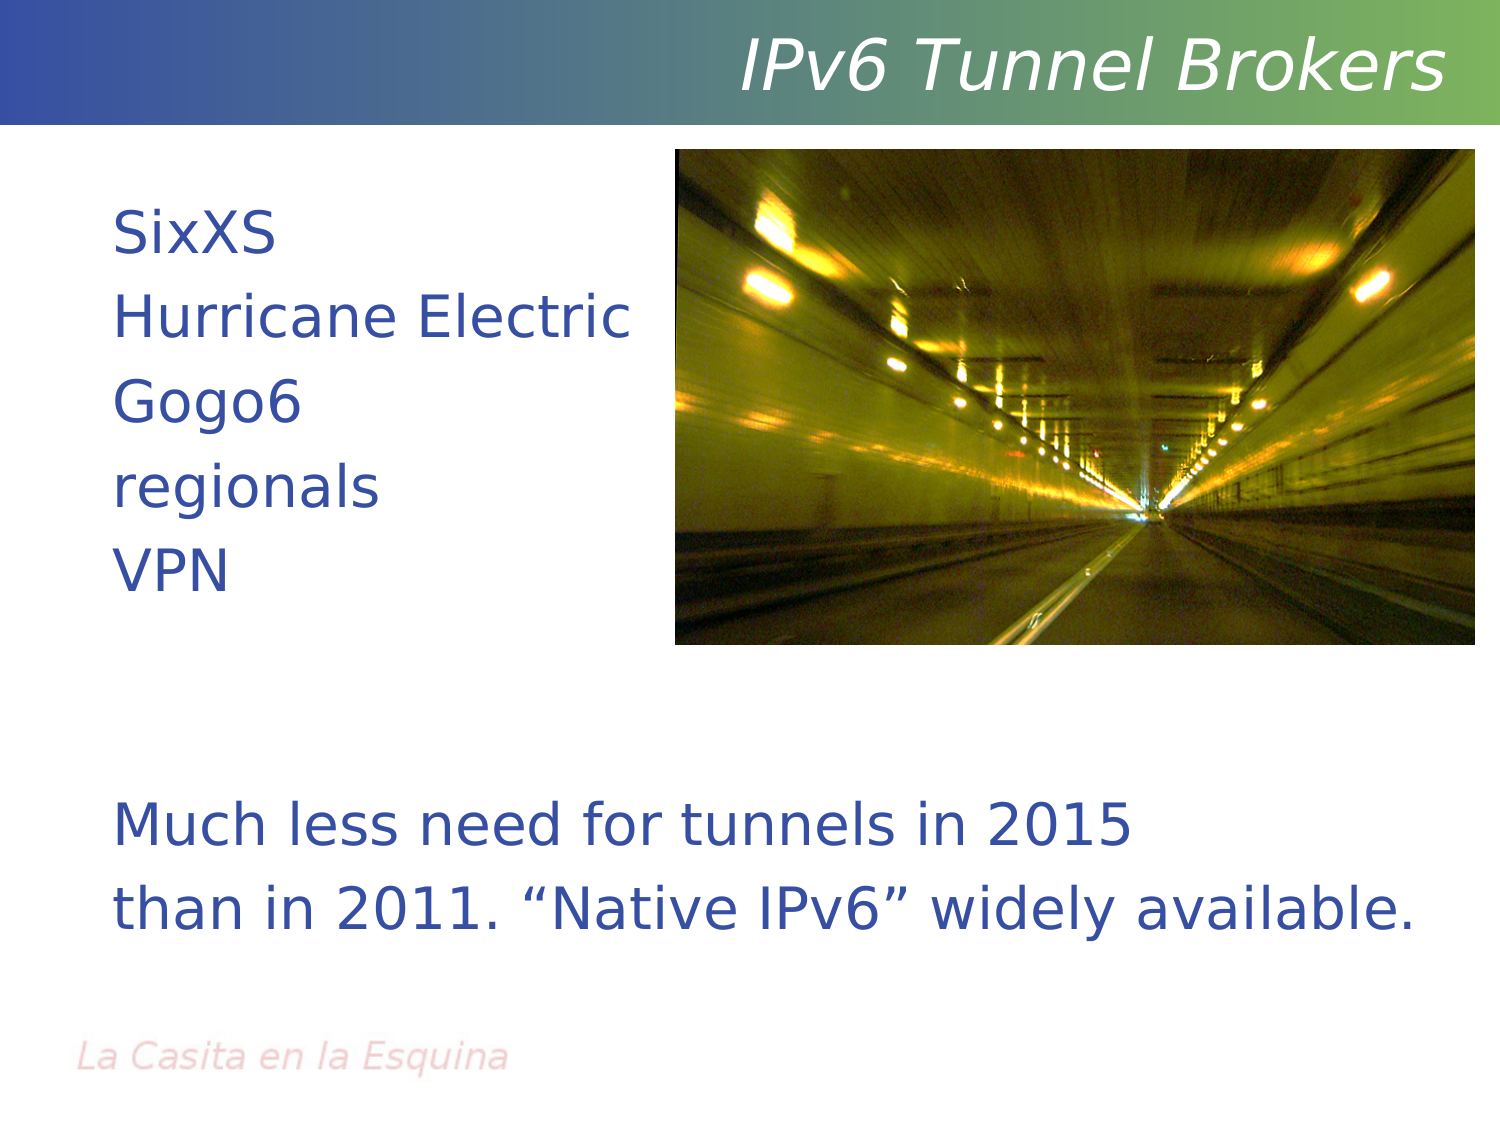

# IPv6 Tunnel Brokers
SixXS
Hurricane Electric
Gogo6
regionals
VPN
Much less need for tunnels in 2015
than in 2011. “Native IPv6” widely available.